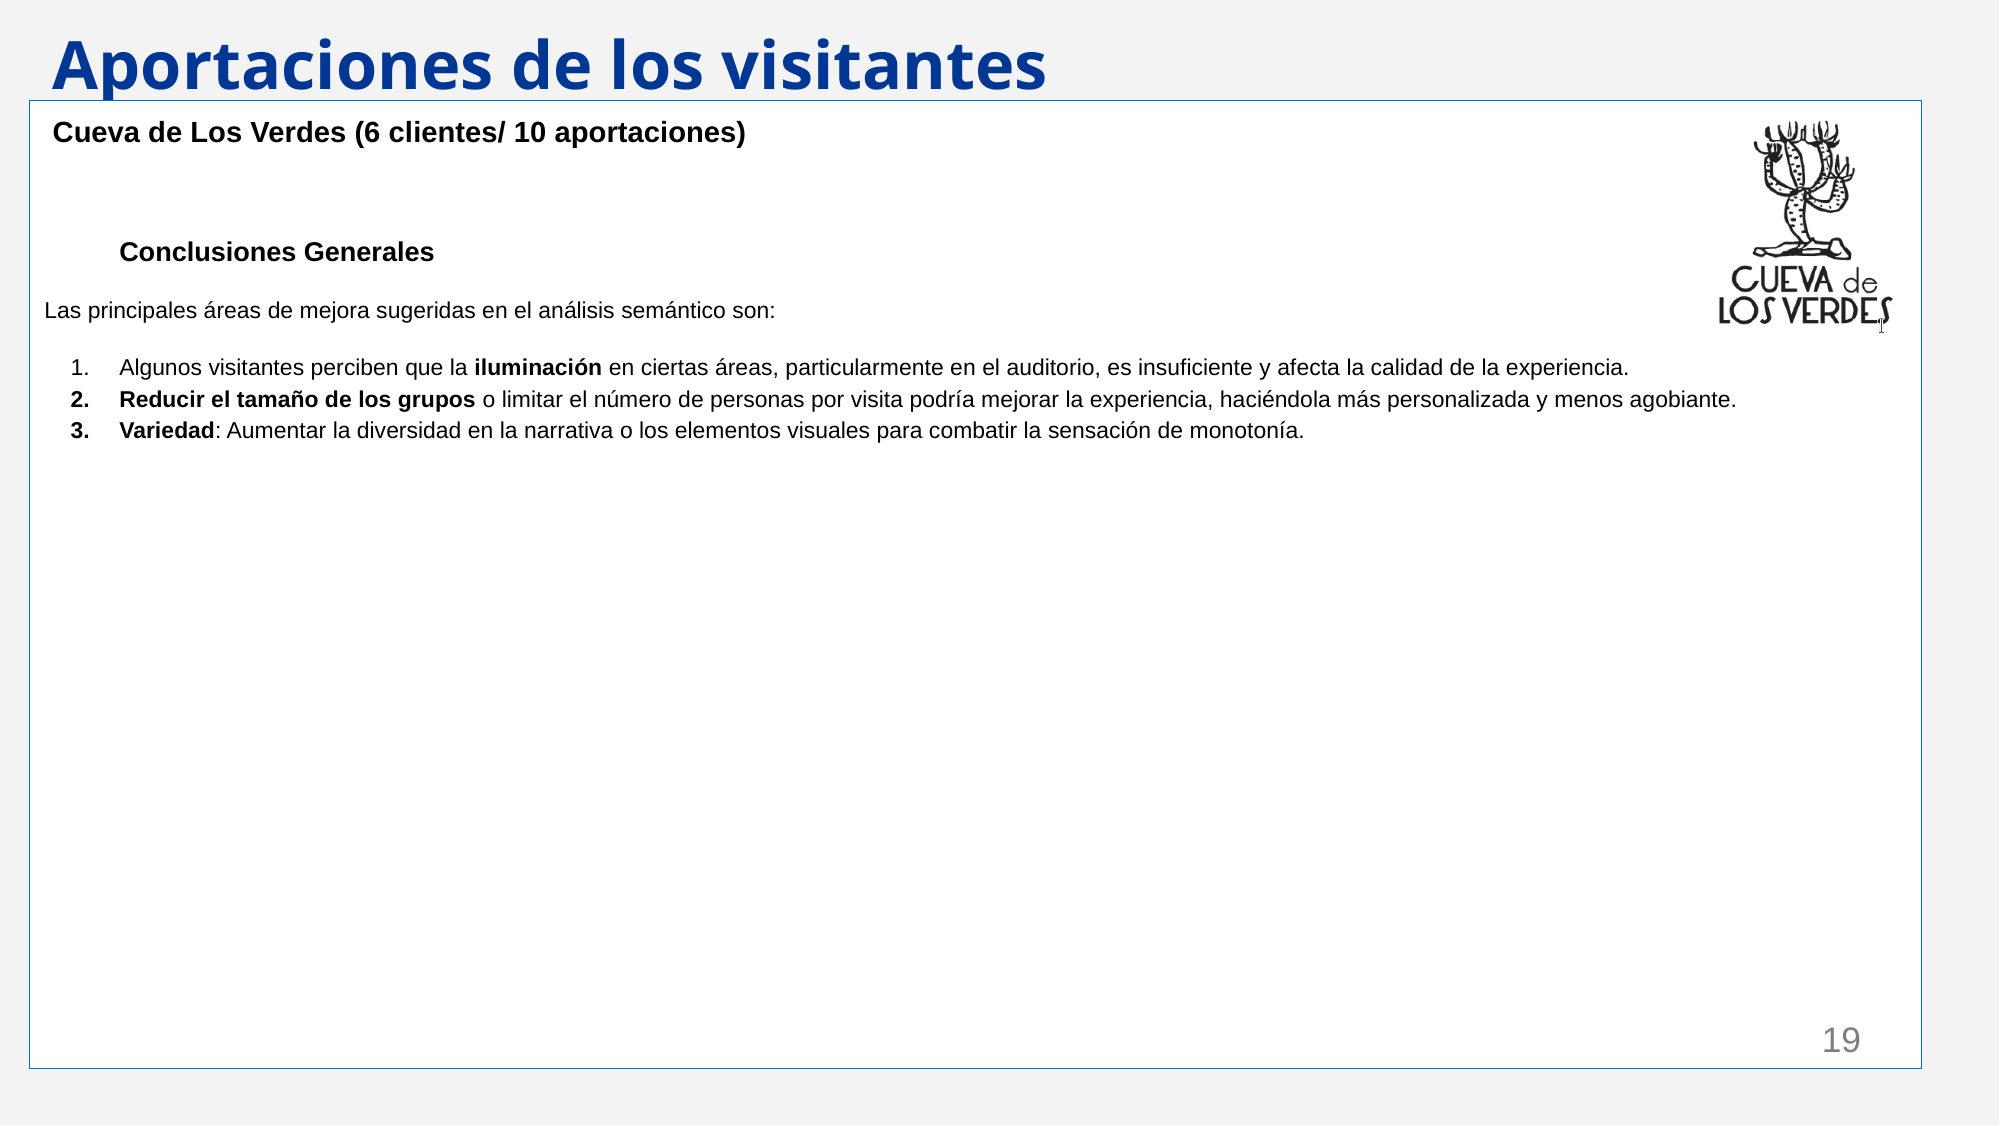

Aportaciones de los visitantes
 Cueva de Los Verdes (6 clientes/ 10 aportaciones)
Conclusiones Generales
Las principales áreas de mejora sugeridas en el análisis semántico son:
Algunos visitantes perciben que la iluminación en ciertas áreas, particularmente en el auditorio, es insuficiente y afecta la calidad de la experiencia.
Reducir el tamaño de los grupos o limitar el número de personas por visita podría mejorar la experiencia, haciéndola más personalizada y menos agobiante.
Variedad: Aumentar la diversidad en la narrativa o los elementos visuales para combatir la sensación de monotonía.